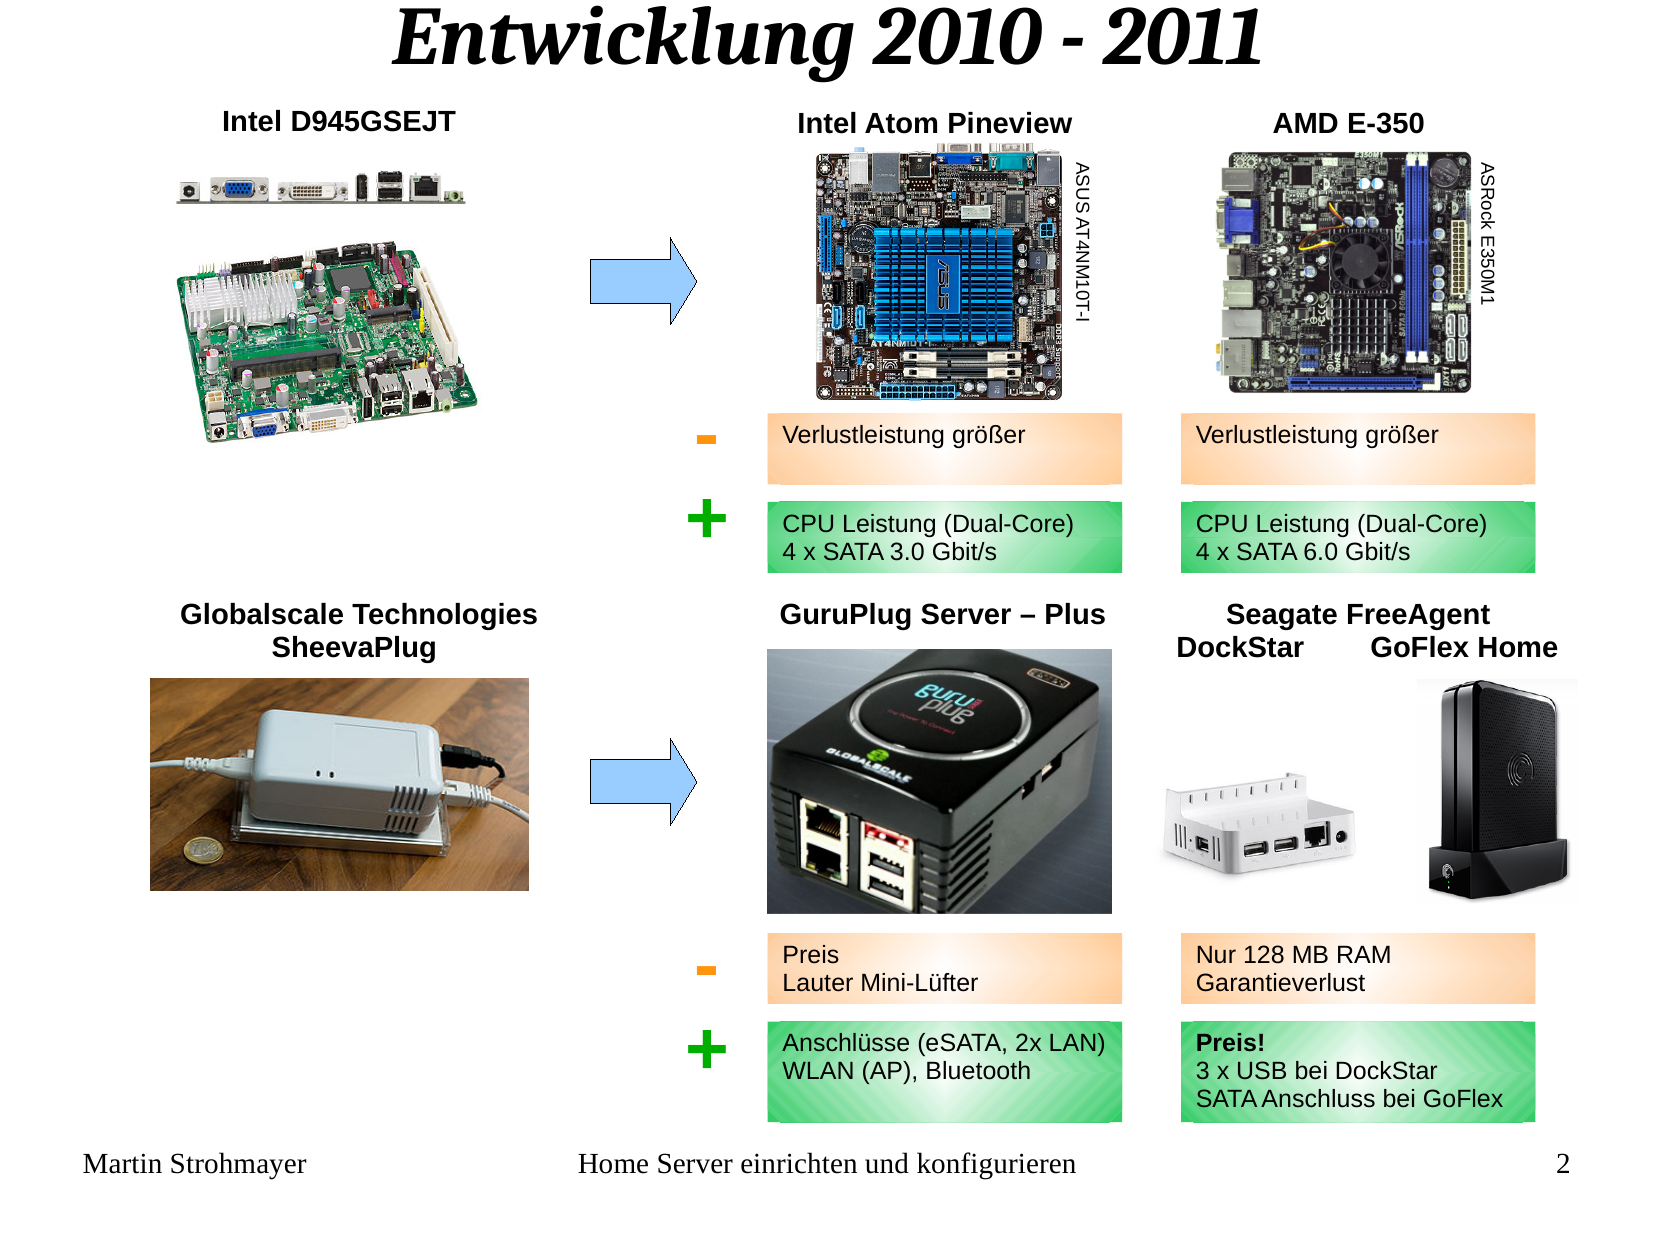

# Entwicklung 2010 - 2011
Intel D945GSEJT
Intel Atom Pineview
AMD E-350
ASUS AT4NM10T-I
ASRock E350M1
-
+
Verlustleistung größer
Verlustleistung größer
CPU Leistung (Dual-Core)
4 x SATA 3.0 Gbit/s
CPU Leistung (Dual-Core)
4 x SATA 6.0 Gbit/s
Globalscale Technologies SheevaPlug
 GuruPlug Server – Plus
 Seagate FreeAgent
DockStar GoFlex Home
-
+
Preis
Lauter Mini-Lüfter
Nur 128 MB RAM
Garantieverlust
Anschlüsse (eSATA, 2x LAN)
WLAN (AP), Bluetooth
Preis!
3 x USB bei DockStar
SATA Anschluss bei GoFlex
Martin Strohmayer
Home Server einrichten und konfigurieren
2